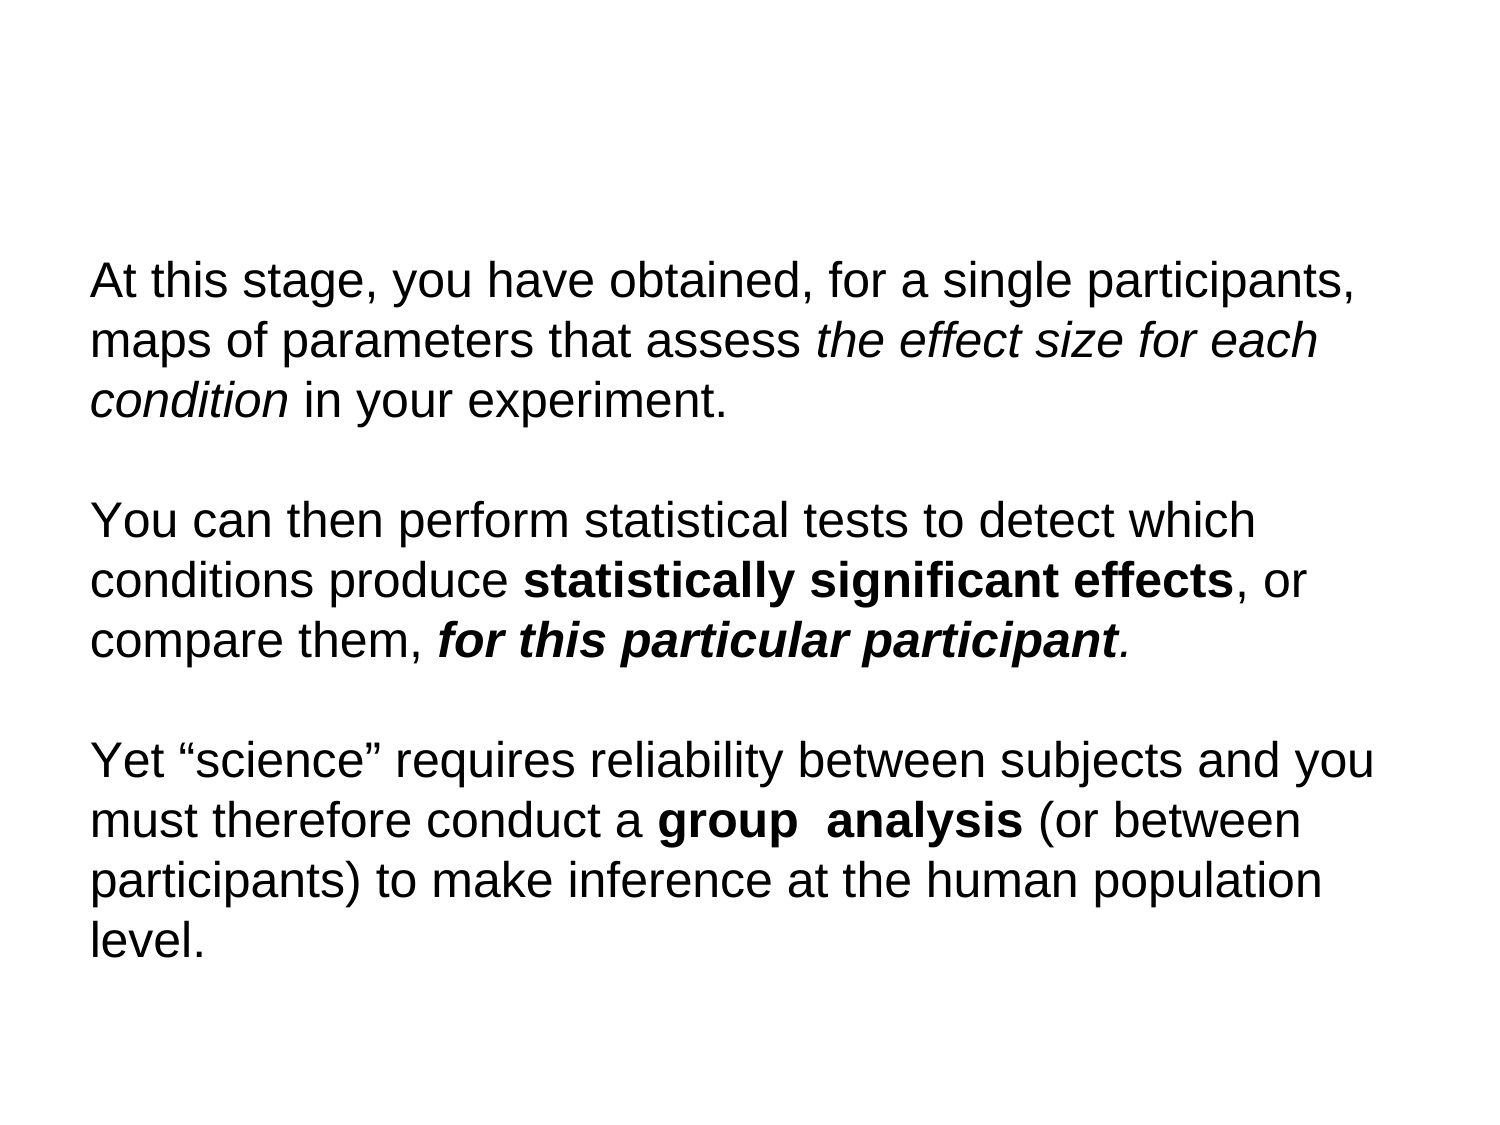

At this stage, you have obtained, for a single participants, maps of parameters that assess the effect size for each condition in your experiment.
You can then perform statistical tests to detect which conditions produce statistically significant effects, or compare them, for this particular participant.
Yet “science” requires reliability between subjects and you must therefore conduct a group analysis (or between participants) to make inference at the human population level.